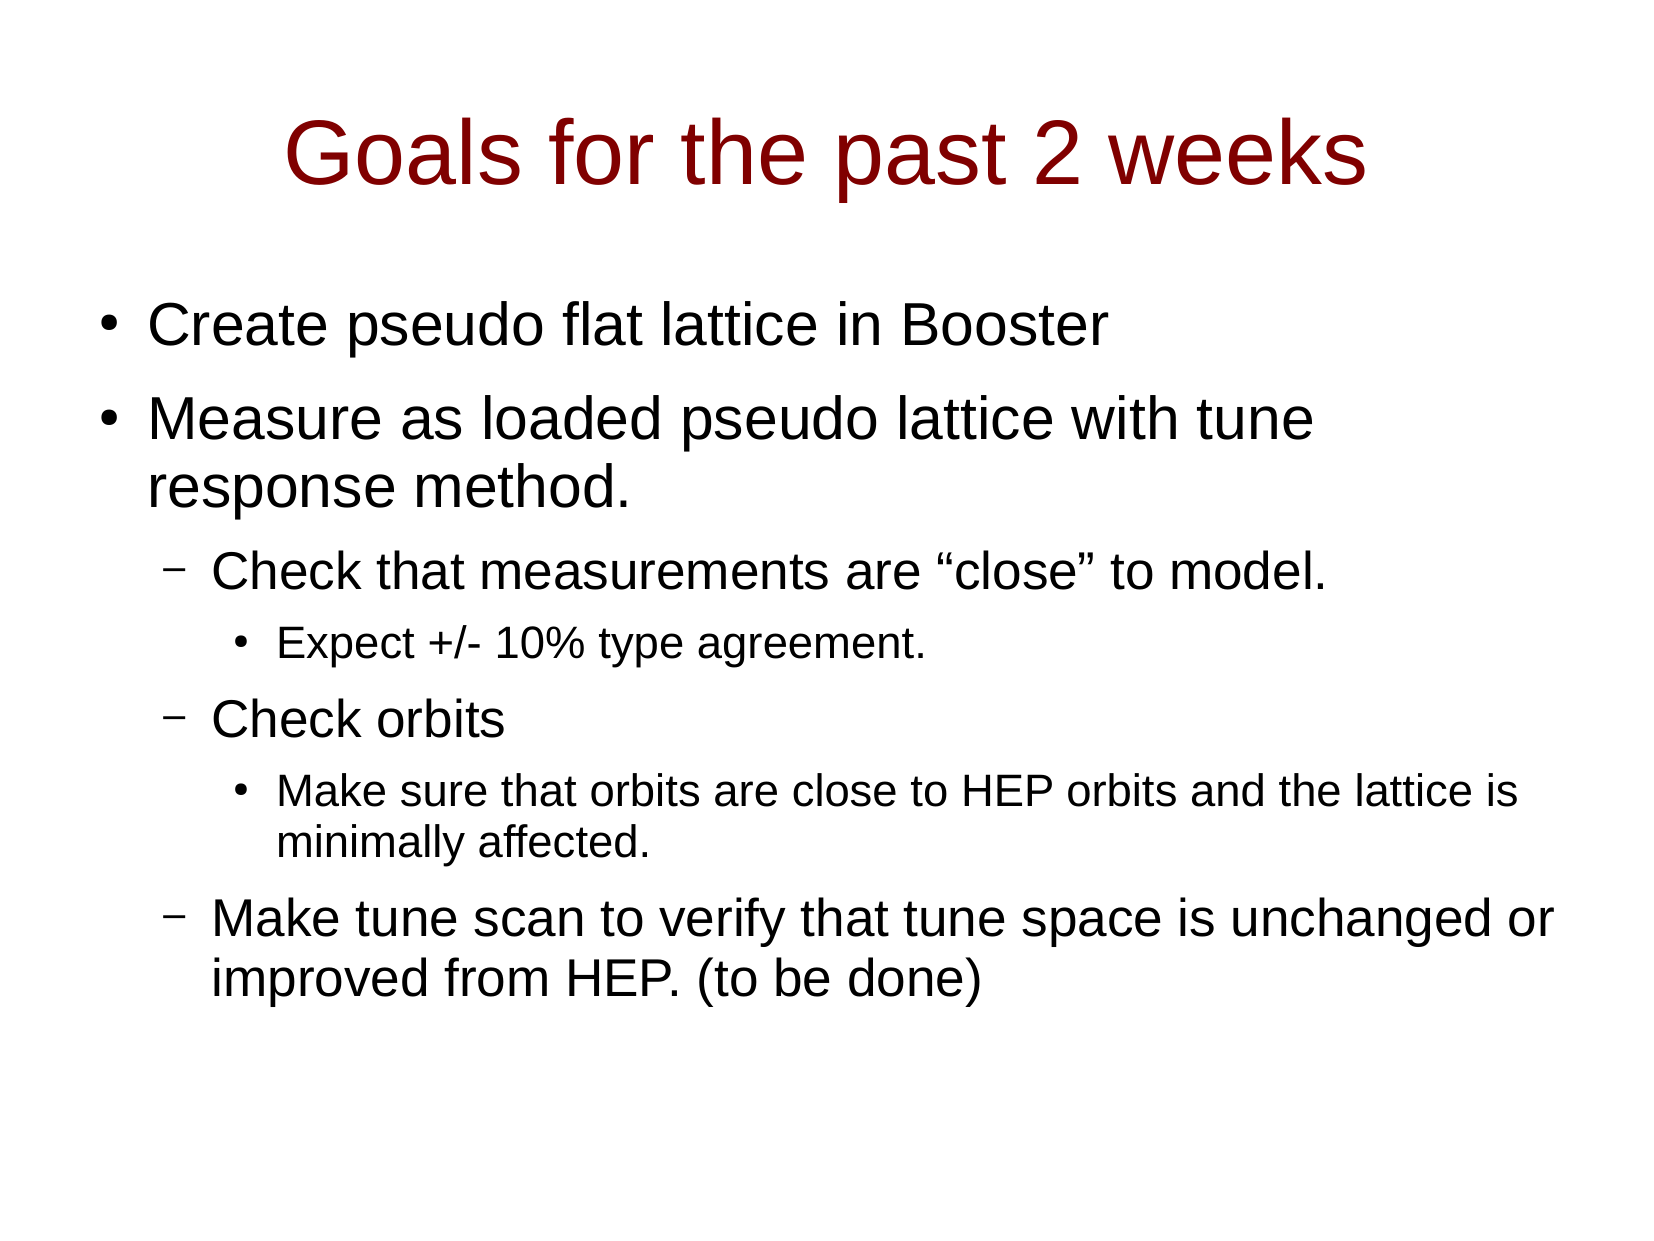

# Goals for the past 2 weeks
Create pseudo flat lattice in Booster
Measure as loaded pseudo lattice with tune response method.
Check that measurements are “close” to model.
Expect +/- 10% type agreement.
Check orbits
Make sure that orbits are close to HEP orbits and the lattice is minimally affected.
Make tune scan to verify that tune space is unchanged or improved from HEP. (to be done)